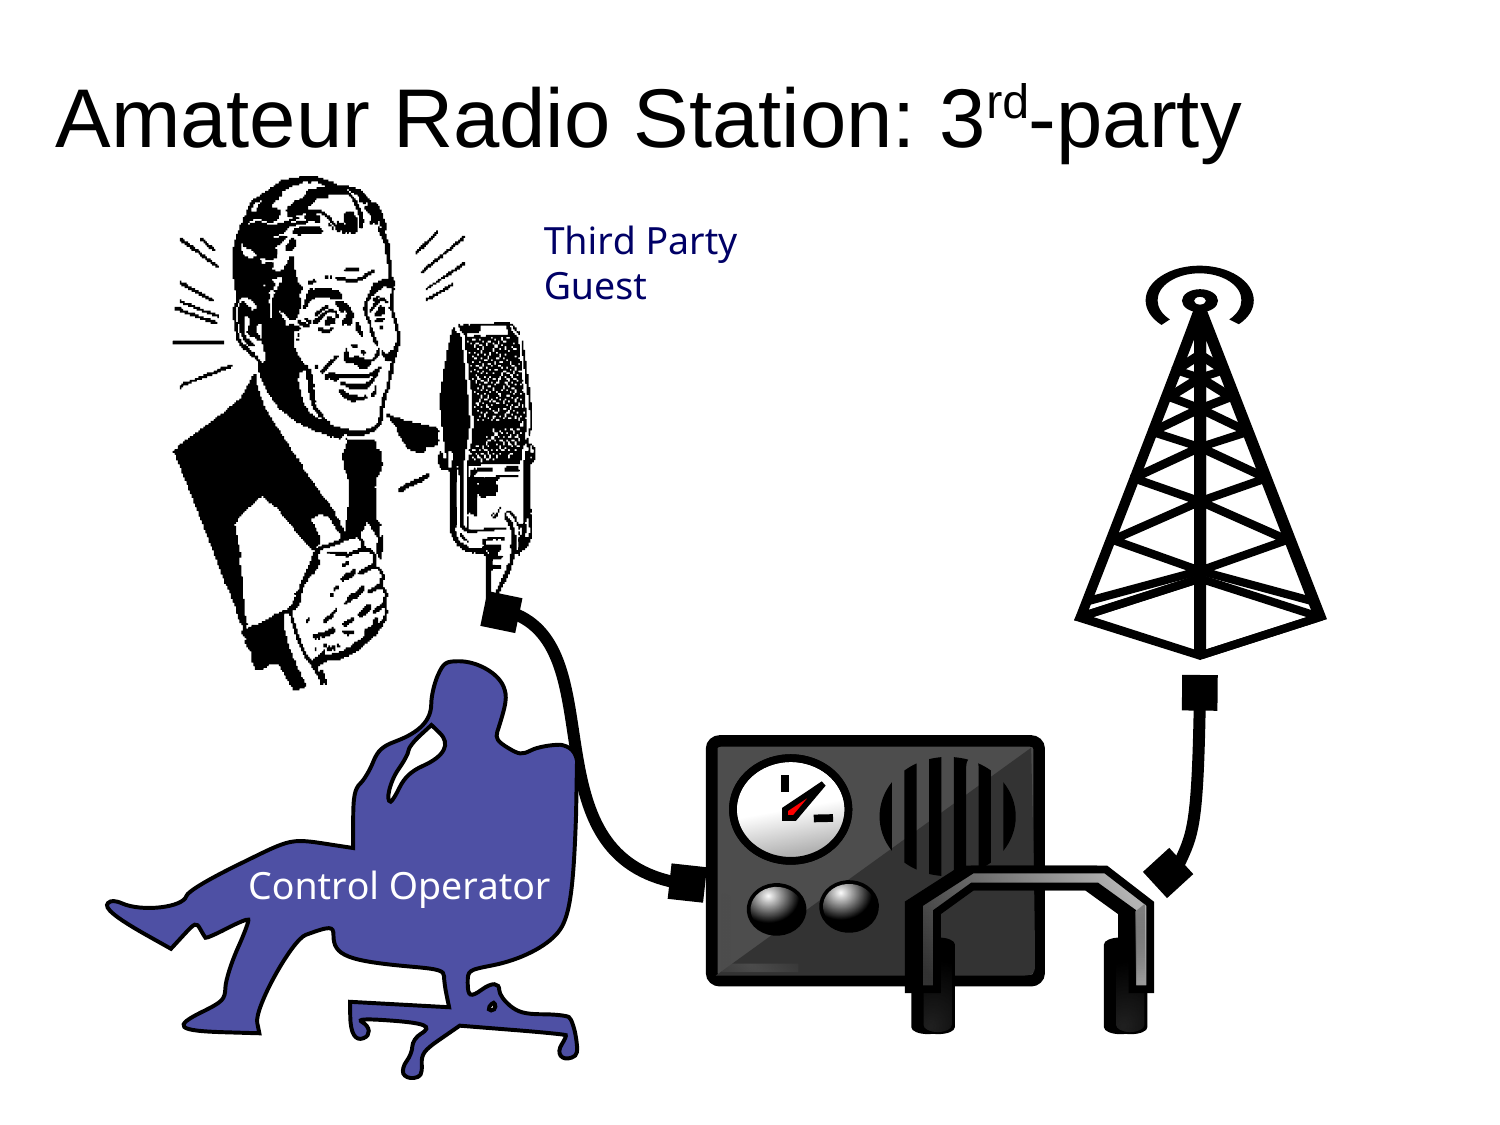

# Amateur Radio Station: 3rd-party
Third Party
Guest
Control Operator